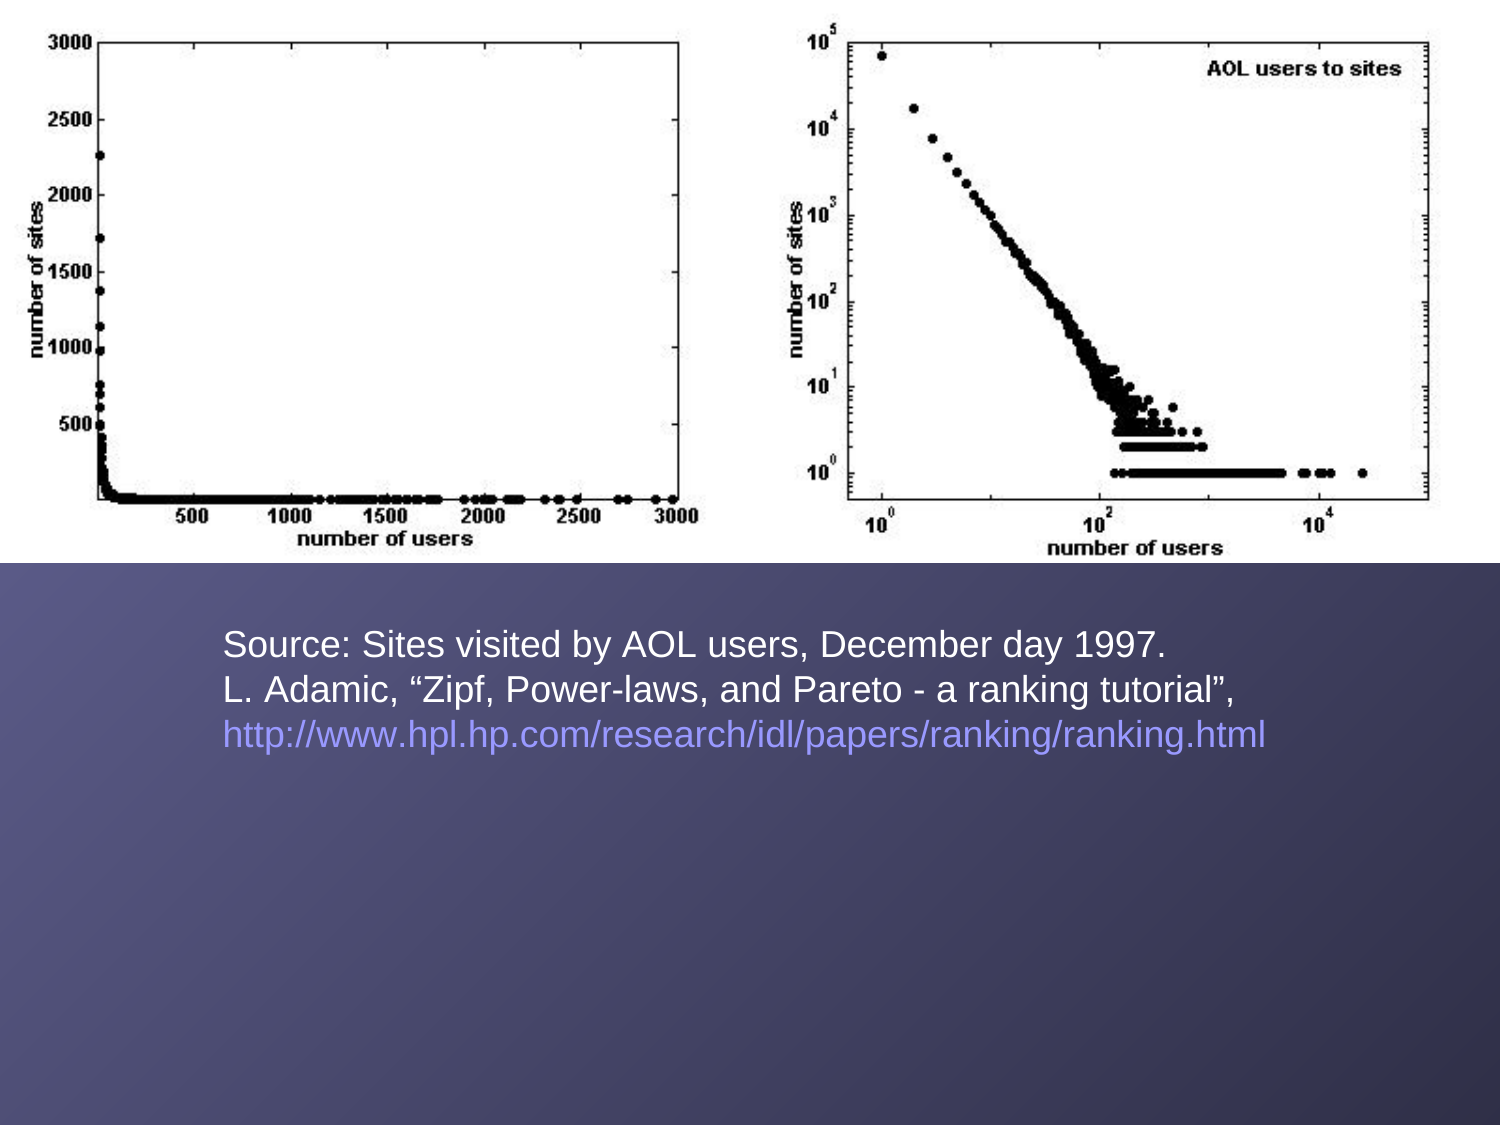

Source: Sites visited by AOL users, December day 1997.
L. Adamic, “Zipf, Power-laws, and Pareto - a ranking tutorial”,
http://www.hpl.hp.com/research/idl/papers/ranking/ranking.html